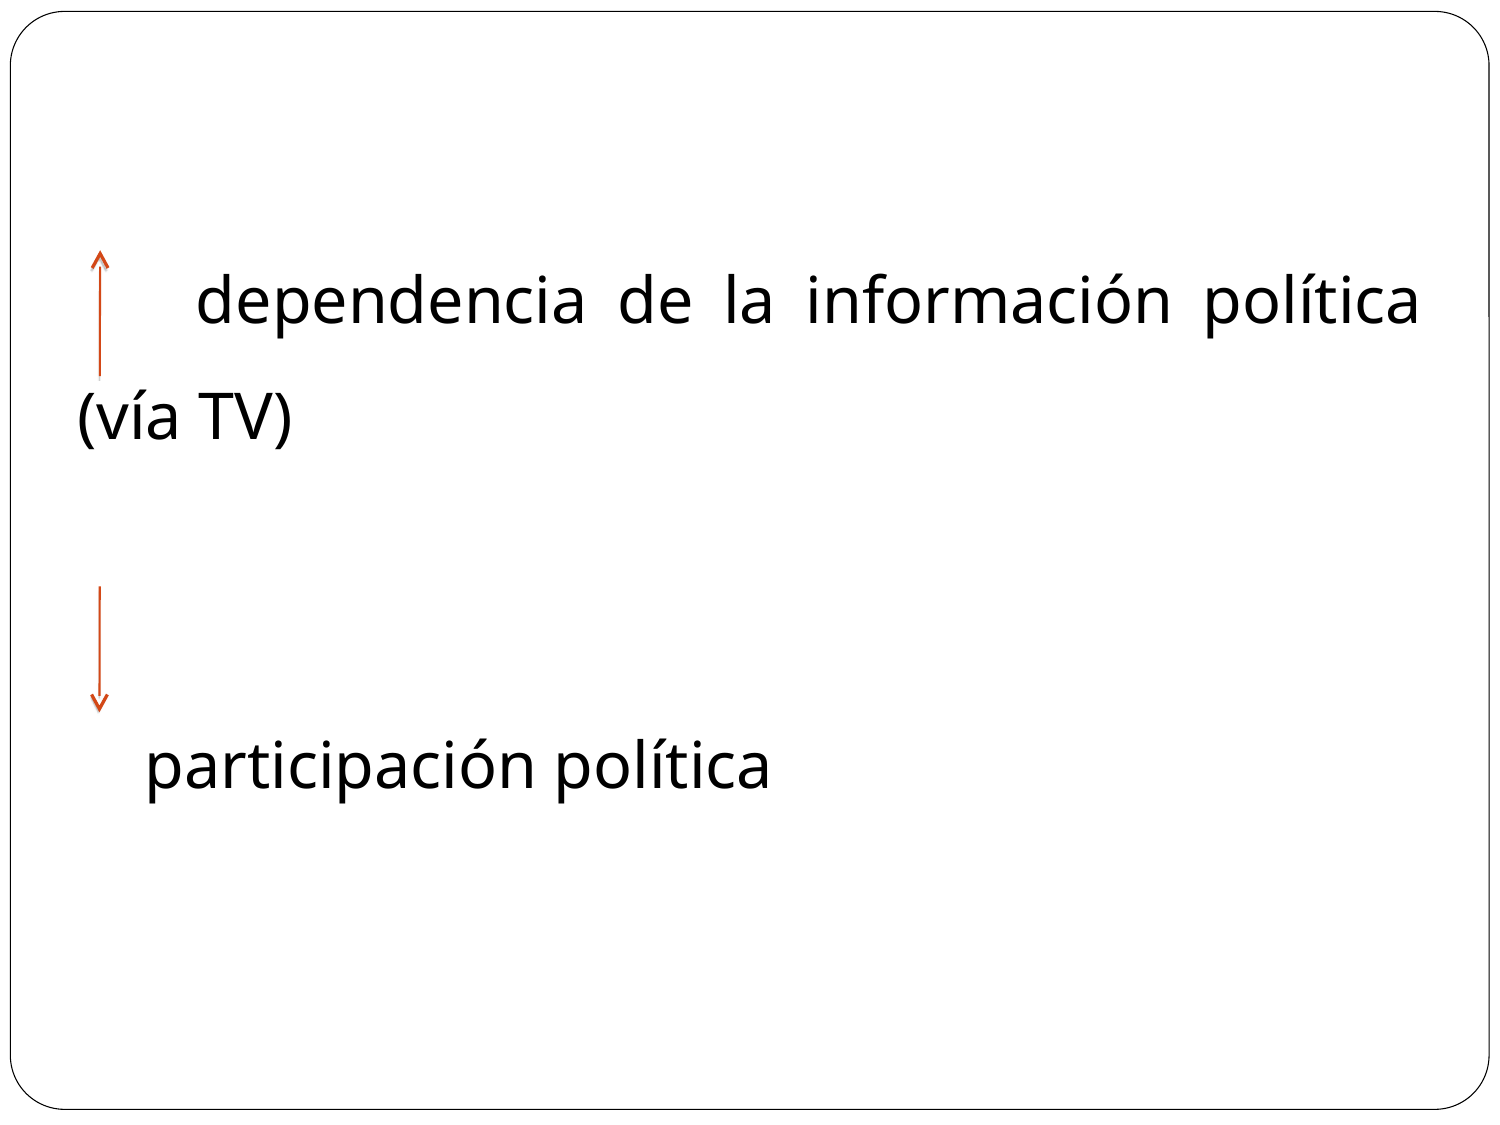

#
 dependencia de la información política (vía TV)
 participación política